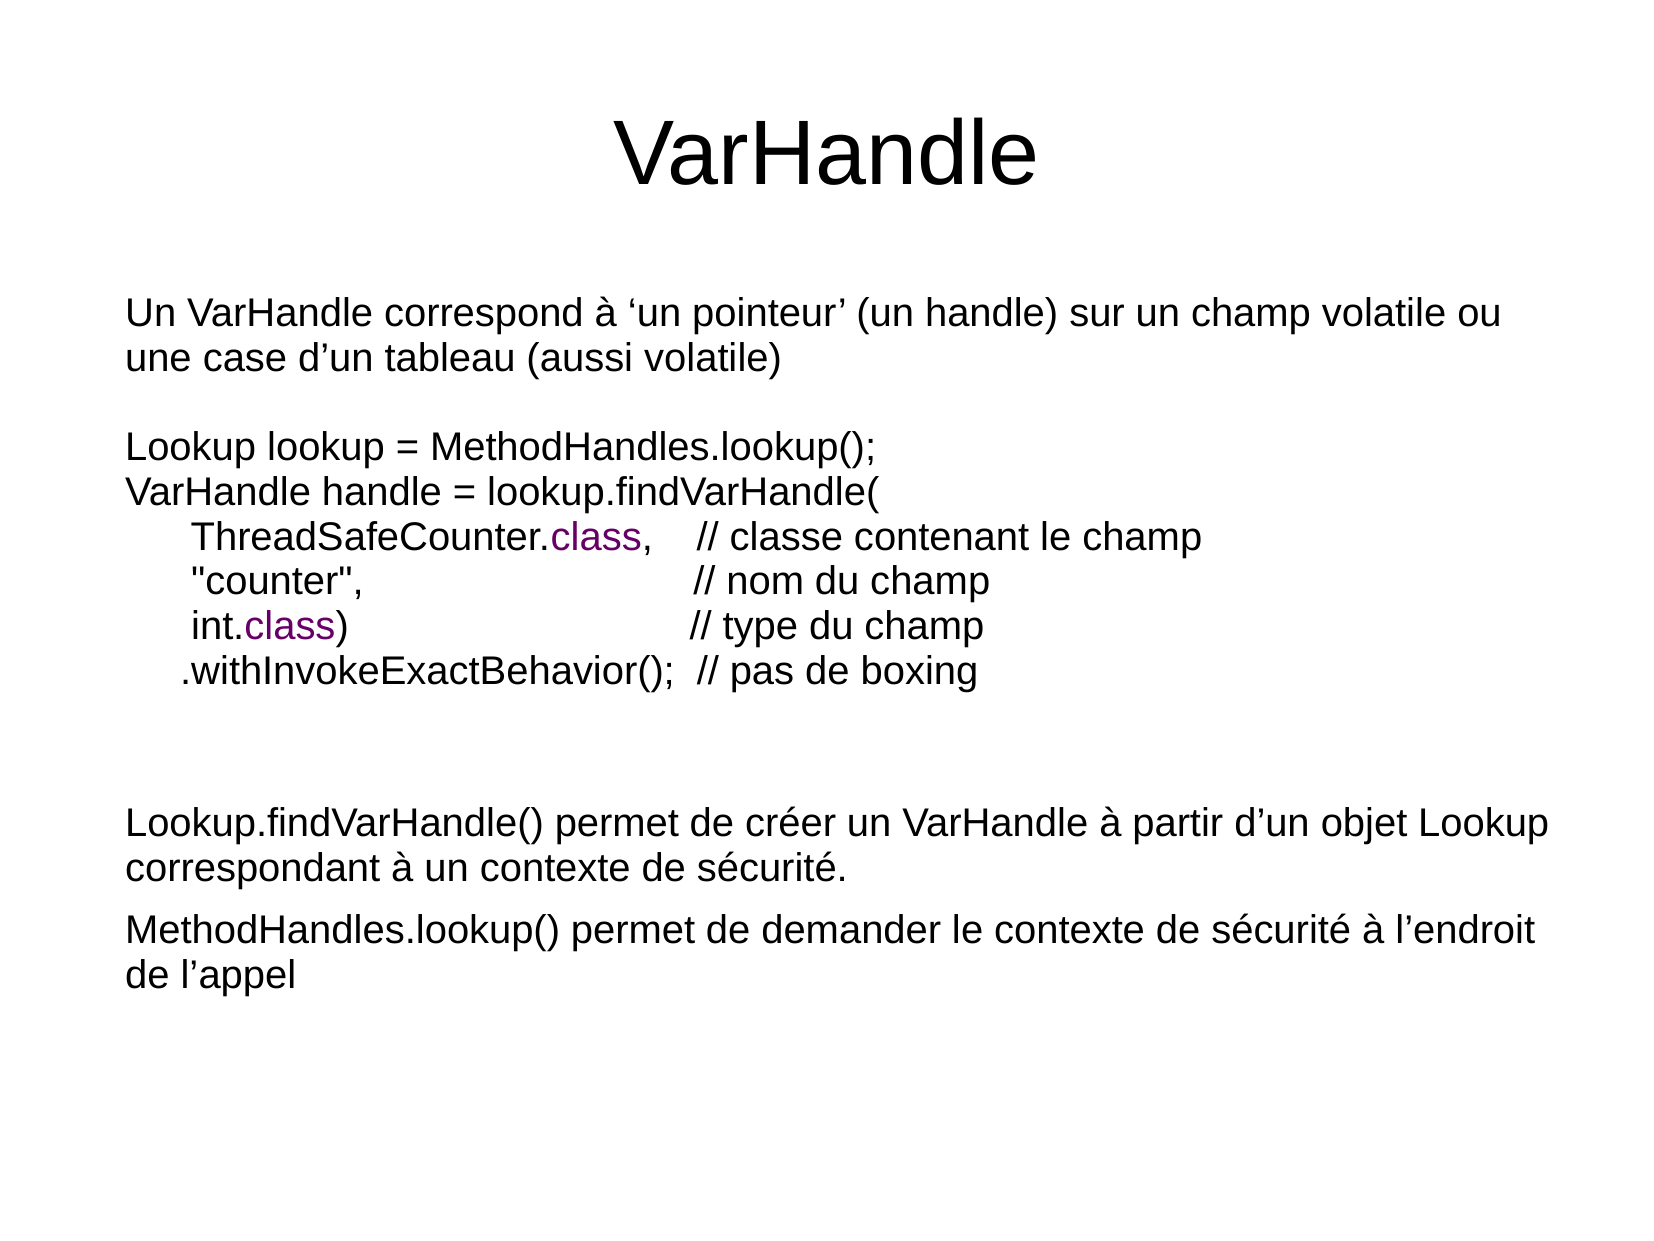

# VarHandle
Un VarHandle correspond à ‘un pointeur’ (un handle) sur un champ volatile ou une case d’un tableau (aussi volatile)
Lookup lookup = MethodHandles.lookup();
VarHandle handle = lookup.findVarHandle(
 ThreadSafeCounter.class, // classe contenant le champ
 "counter", // nom du champ
 int.class) // type du champ
 .withInvokeExactBehavior(); // pas de boxing
Lookup.findVarHandle() permet de créer un VarHandle à partir d’un objet Lookup correspondant à un contexte de sécurité.
MethodHandles.lookup() permet de demander le contexte de sécurité à l’endroit de l’appel